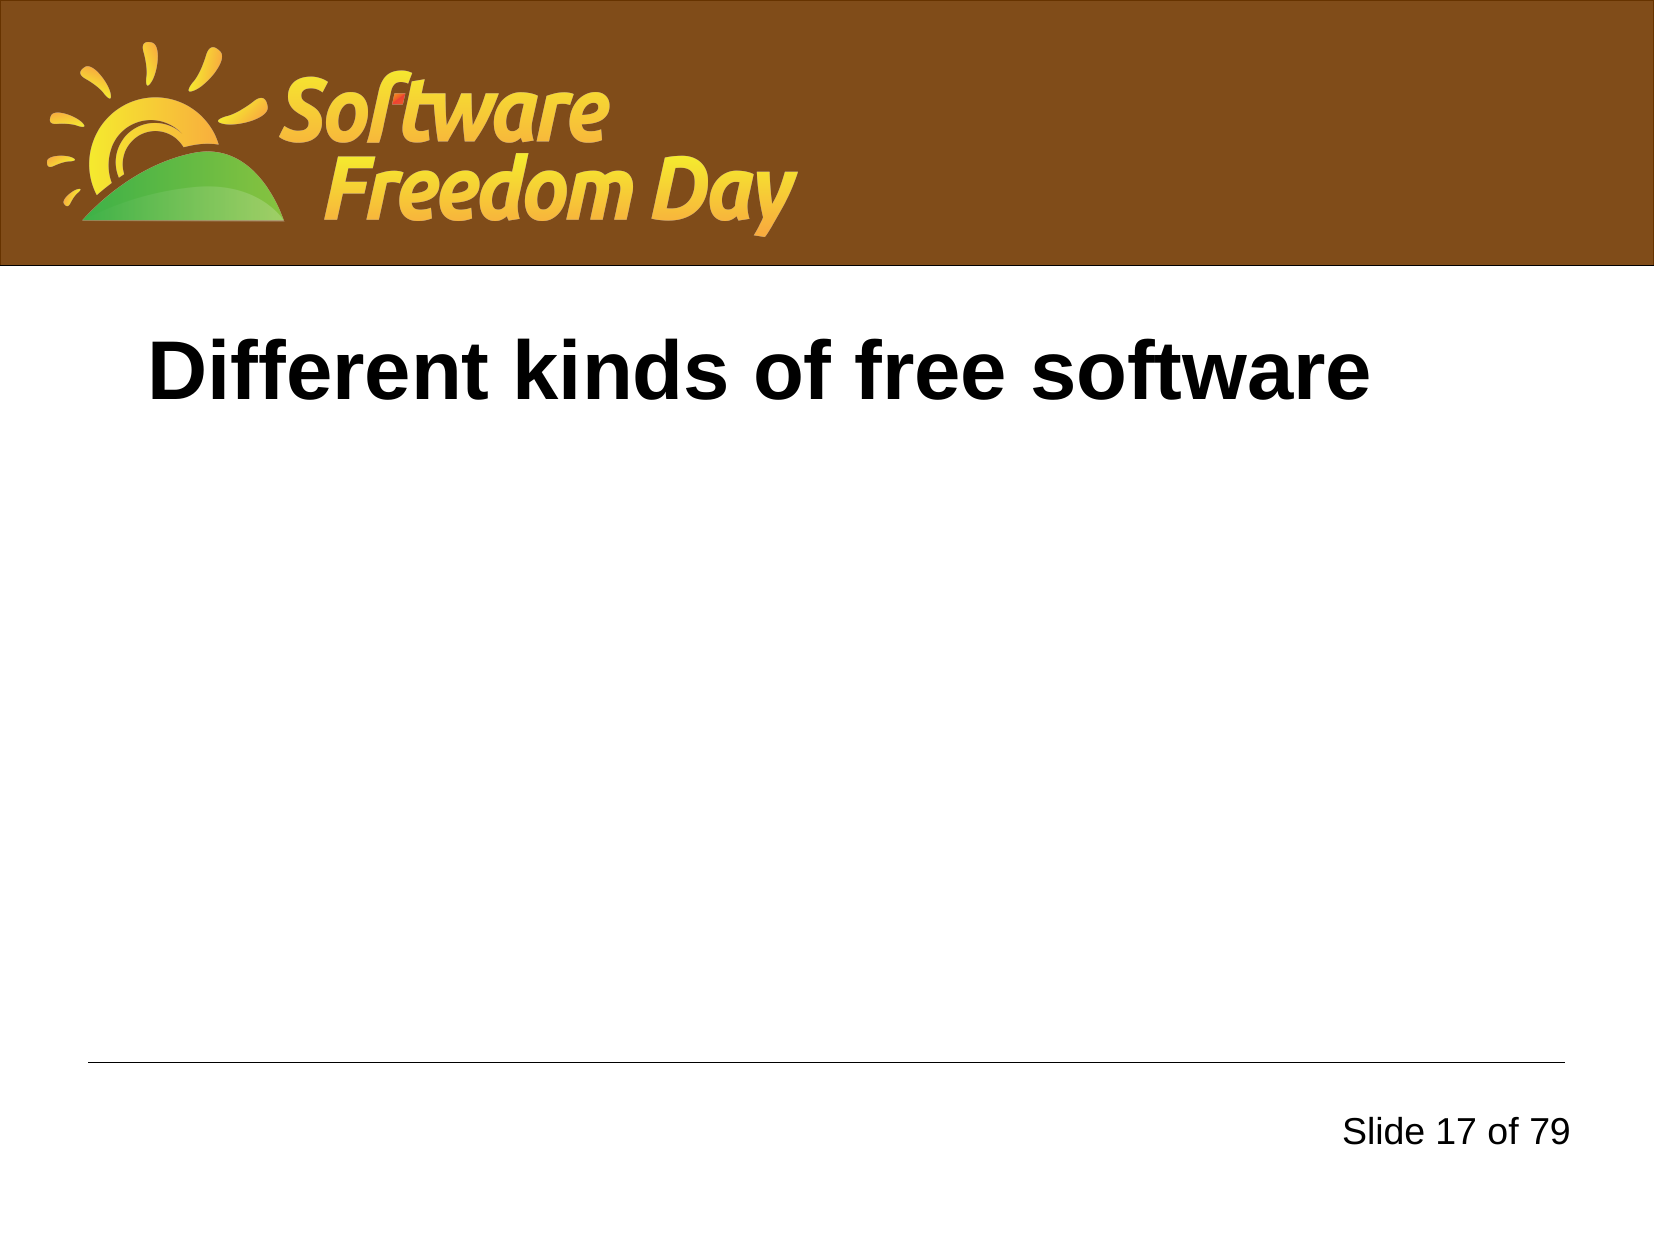

#
Different kinds of free software
17